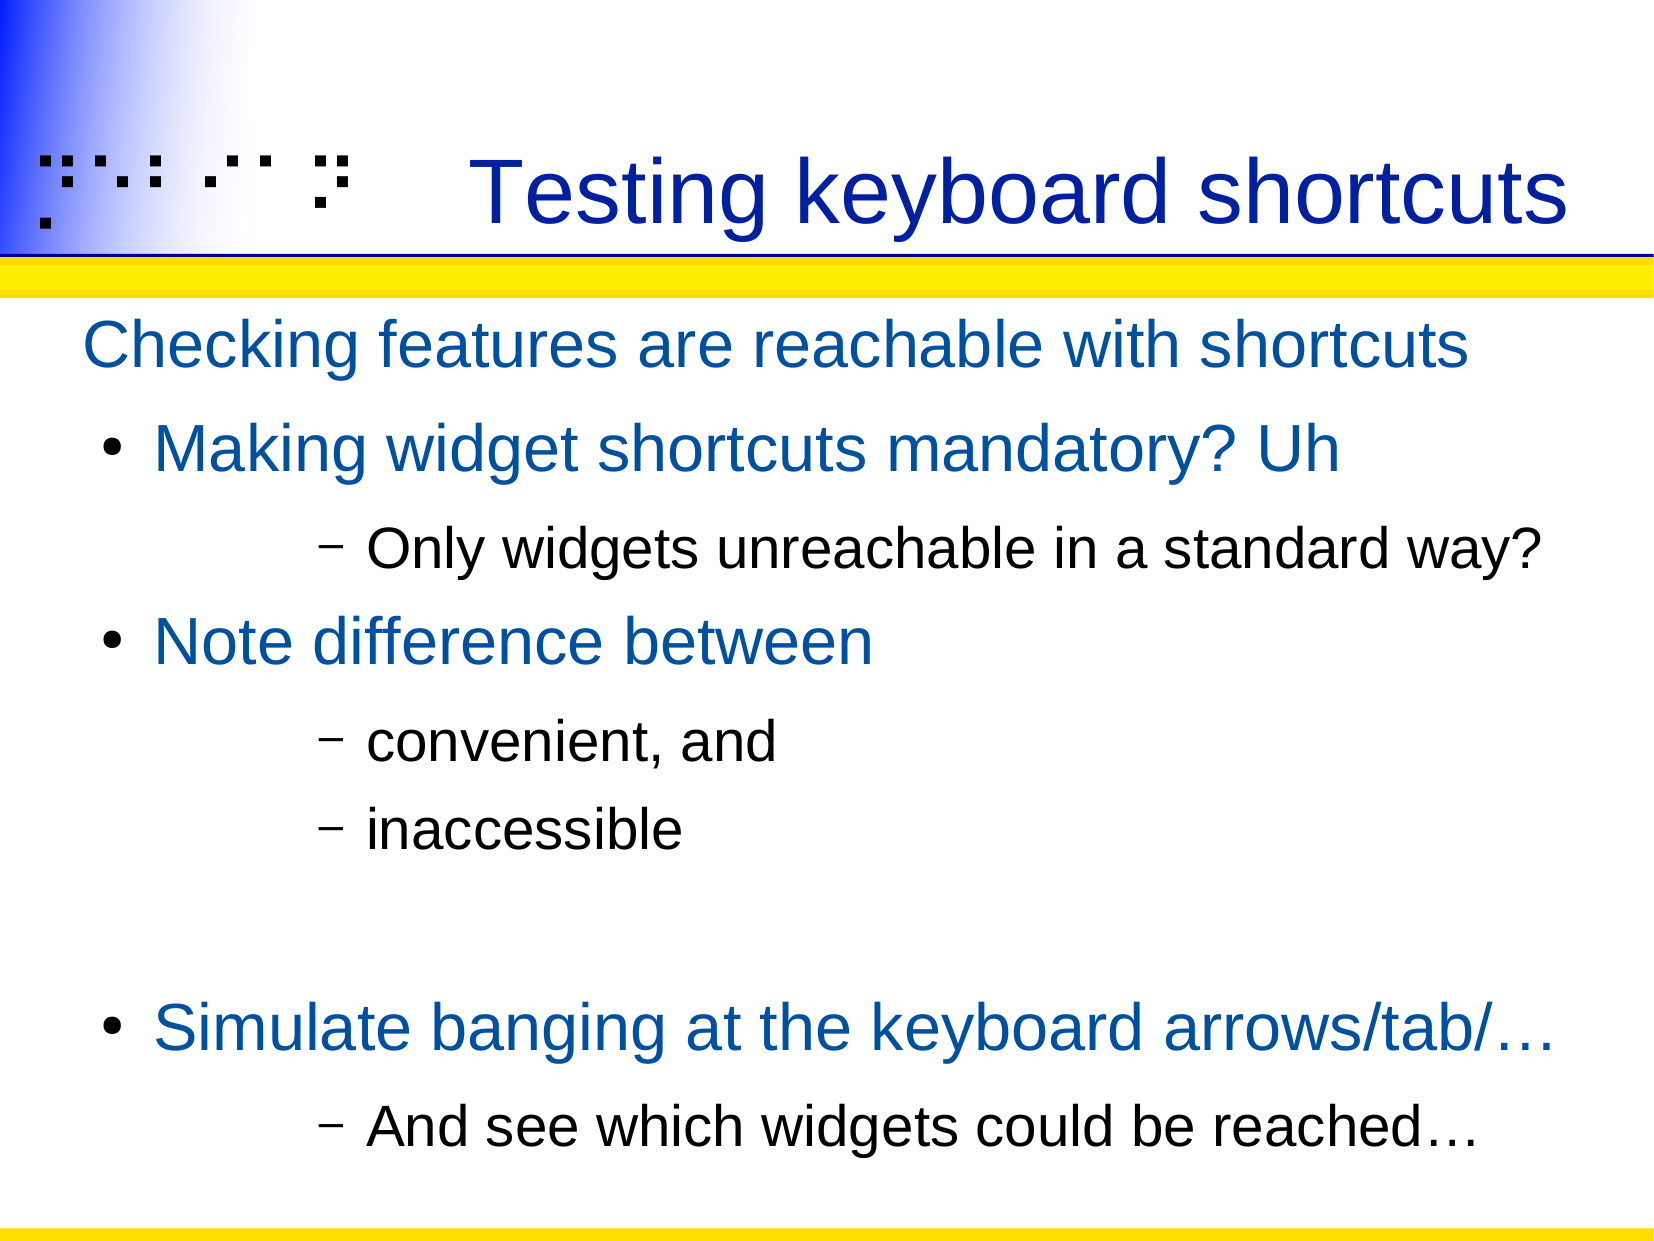

# Testing keyboard shortcuts
Checking features are reachable with shortcuts
Making widget shortcuts mandatory? Uh
Only widgets unreachable in a standard way?
Note difference between
convenient, and
inaccessible
Simulate banging at the keyboard arrows/tab/…
And see which widgets could be reached…